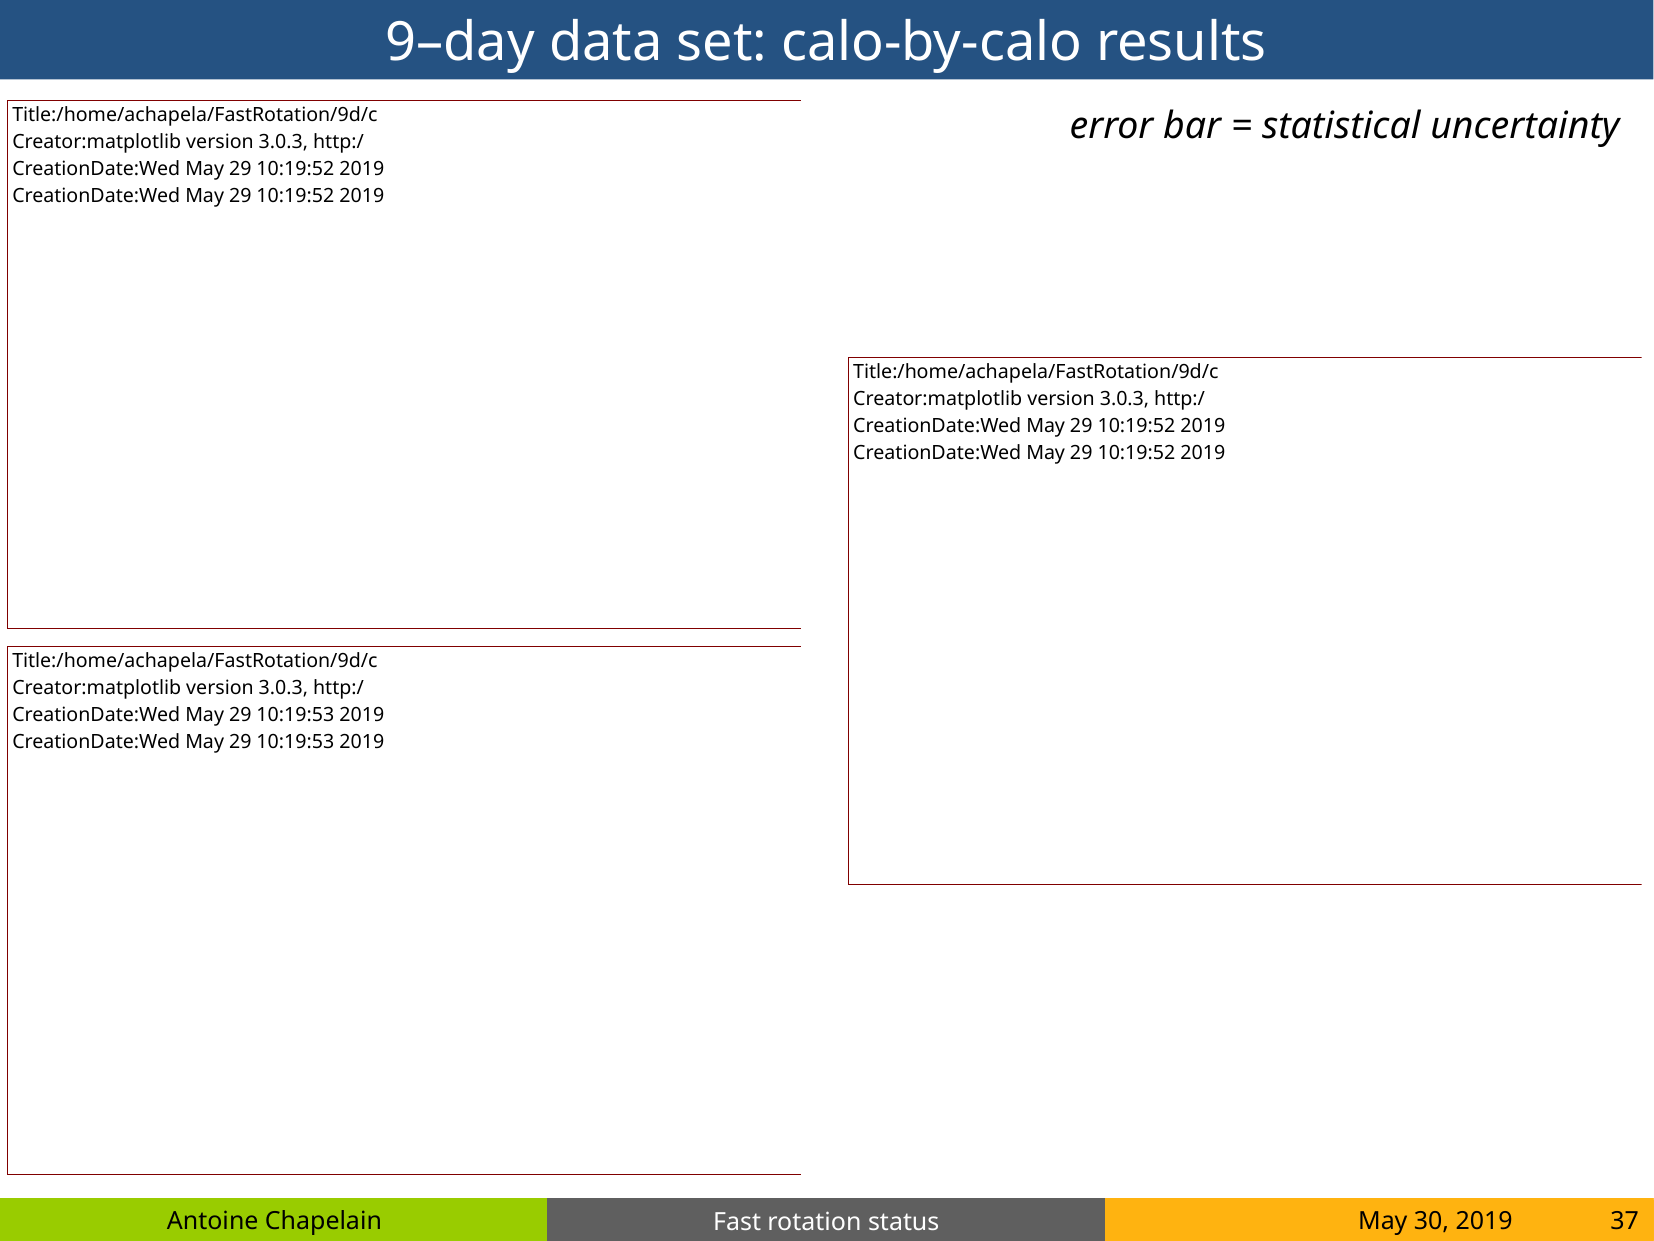

# 9–day data set: calo-by-calo results
error bar = statistical uncertainty